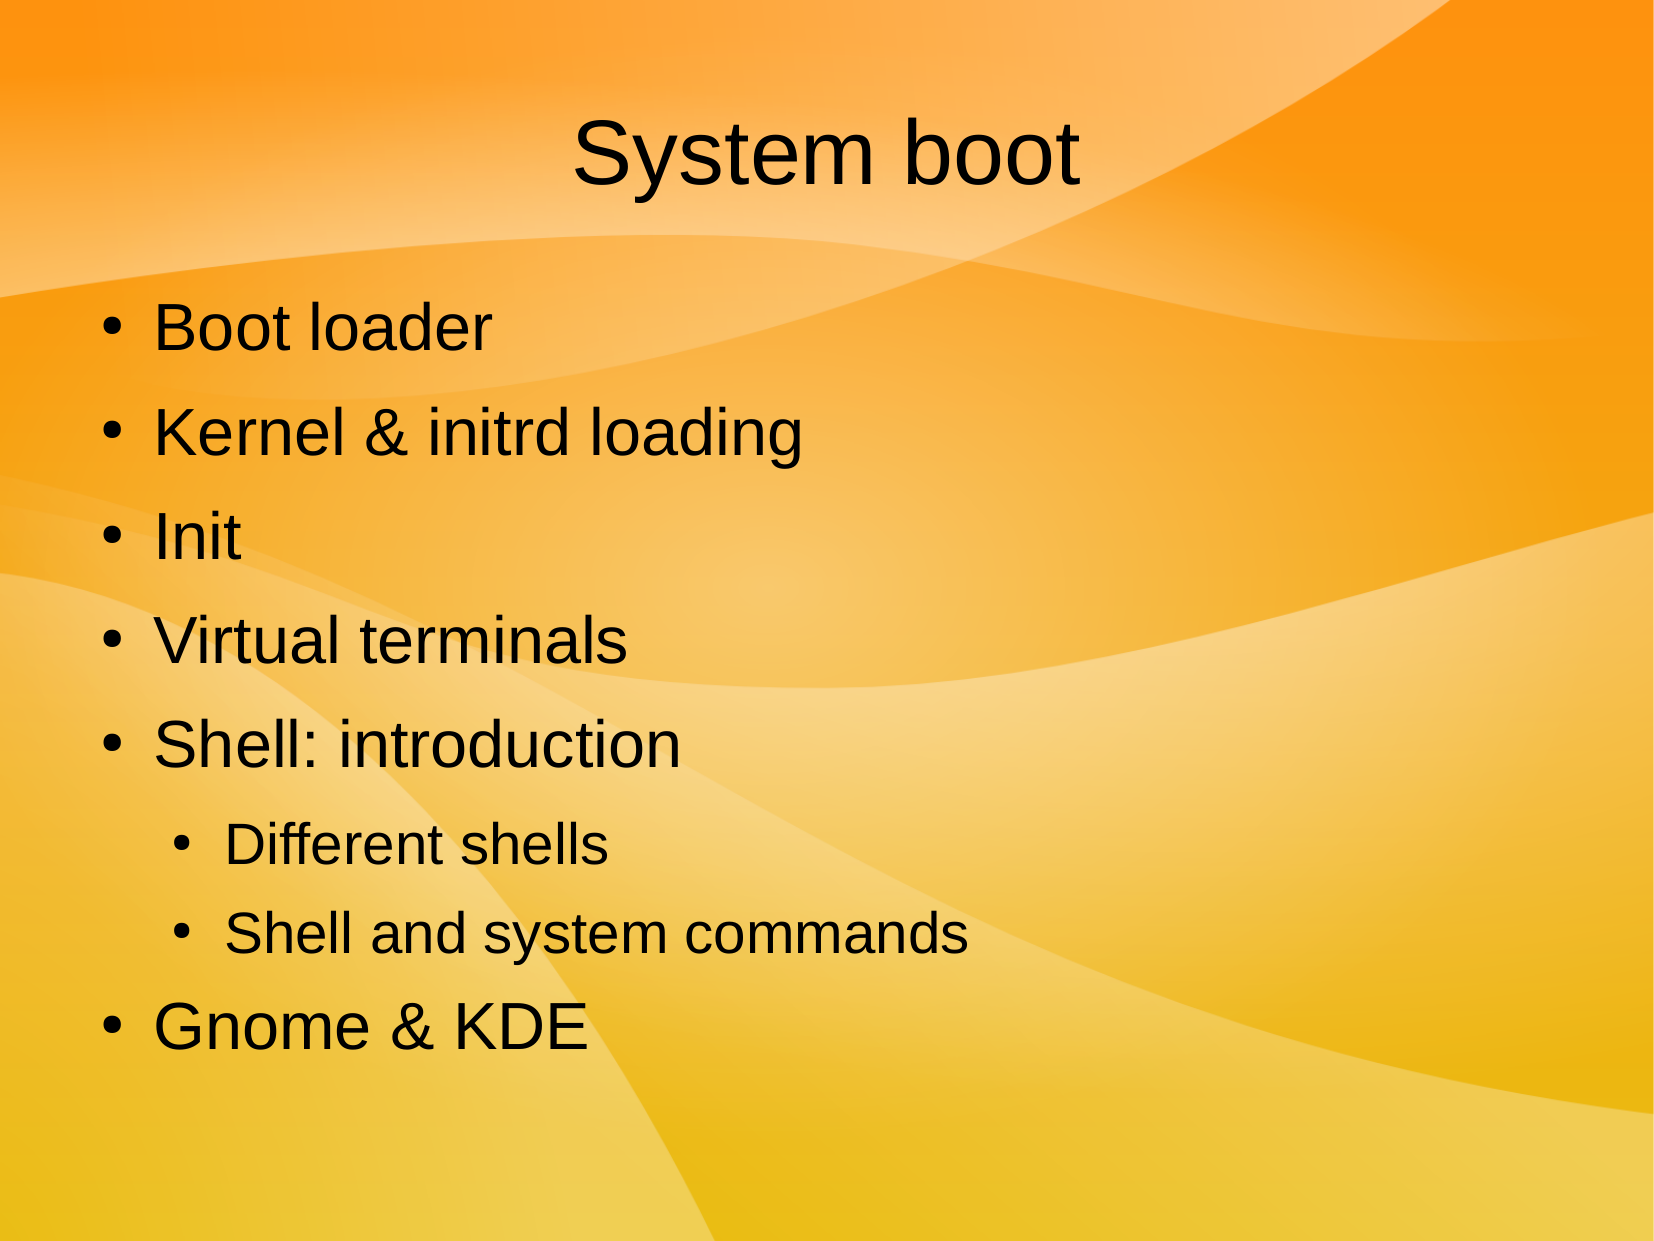

# System boot
Boot loader
Kernel & initrd loading
Init
Virtual terminals
Shell: introduction
Different shells
Shell and system commands
Gnome & KDE